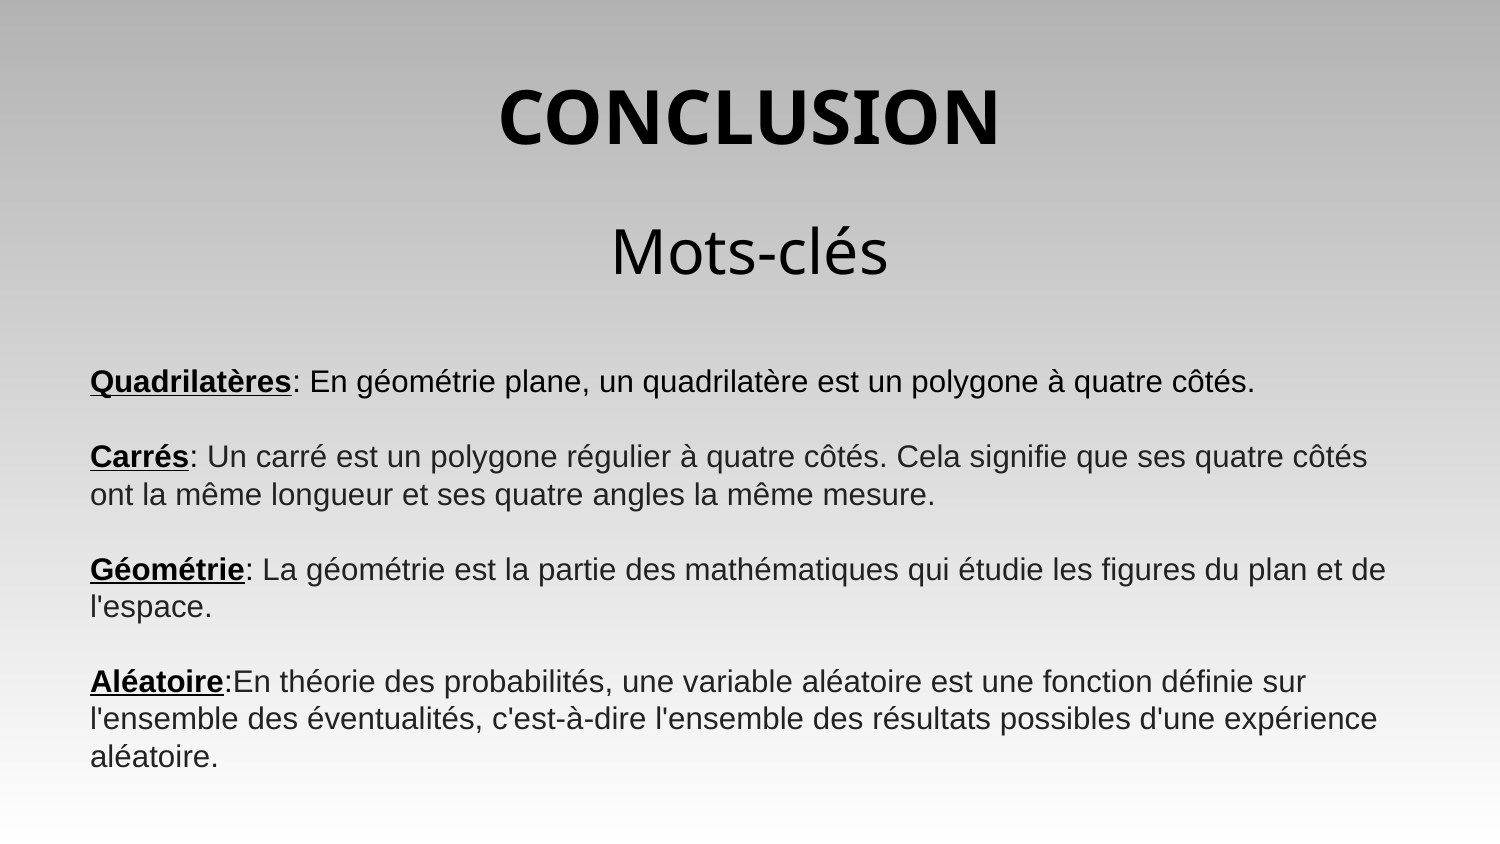

# CONCLUSION
Mots-clés
Quadrilatères: En géométrie plane, un quadrilatère est un polygone à quatre côtés.
Carrés: Un carré est un polygone régulier à quatre côtés. Cela signifie que ses quatre côtés ont la même longueur et ses quatre angles la même mesure.
Géométrie: La géométrie est la partie des mathématiques qui étudie les figures du plan et de l'espace.
Aléatoire:En théorie des probabilités, une variable aléatoire est une fonction définie sur l'ensemble des éventualités, c'est-à-dire l'ensemble des résultats possibles d'une expérience aléatoire.